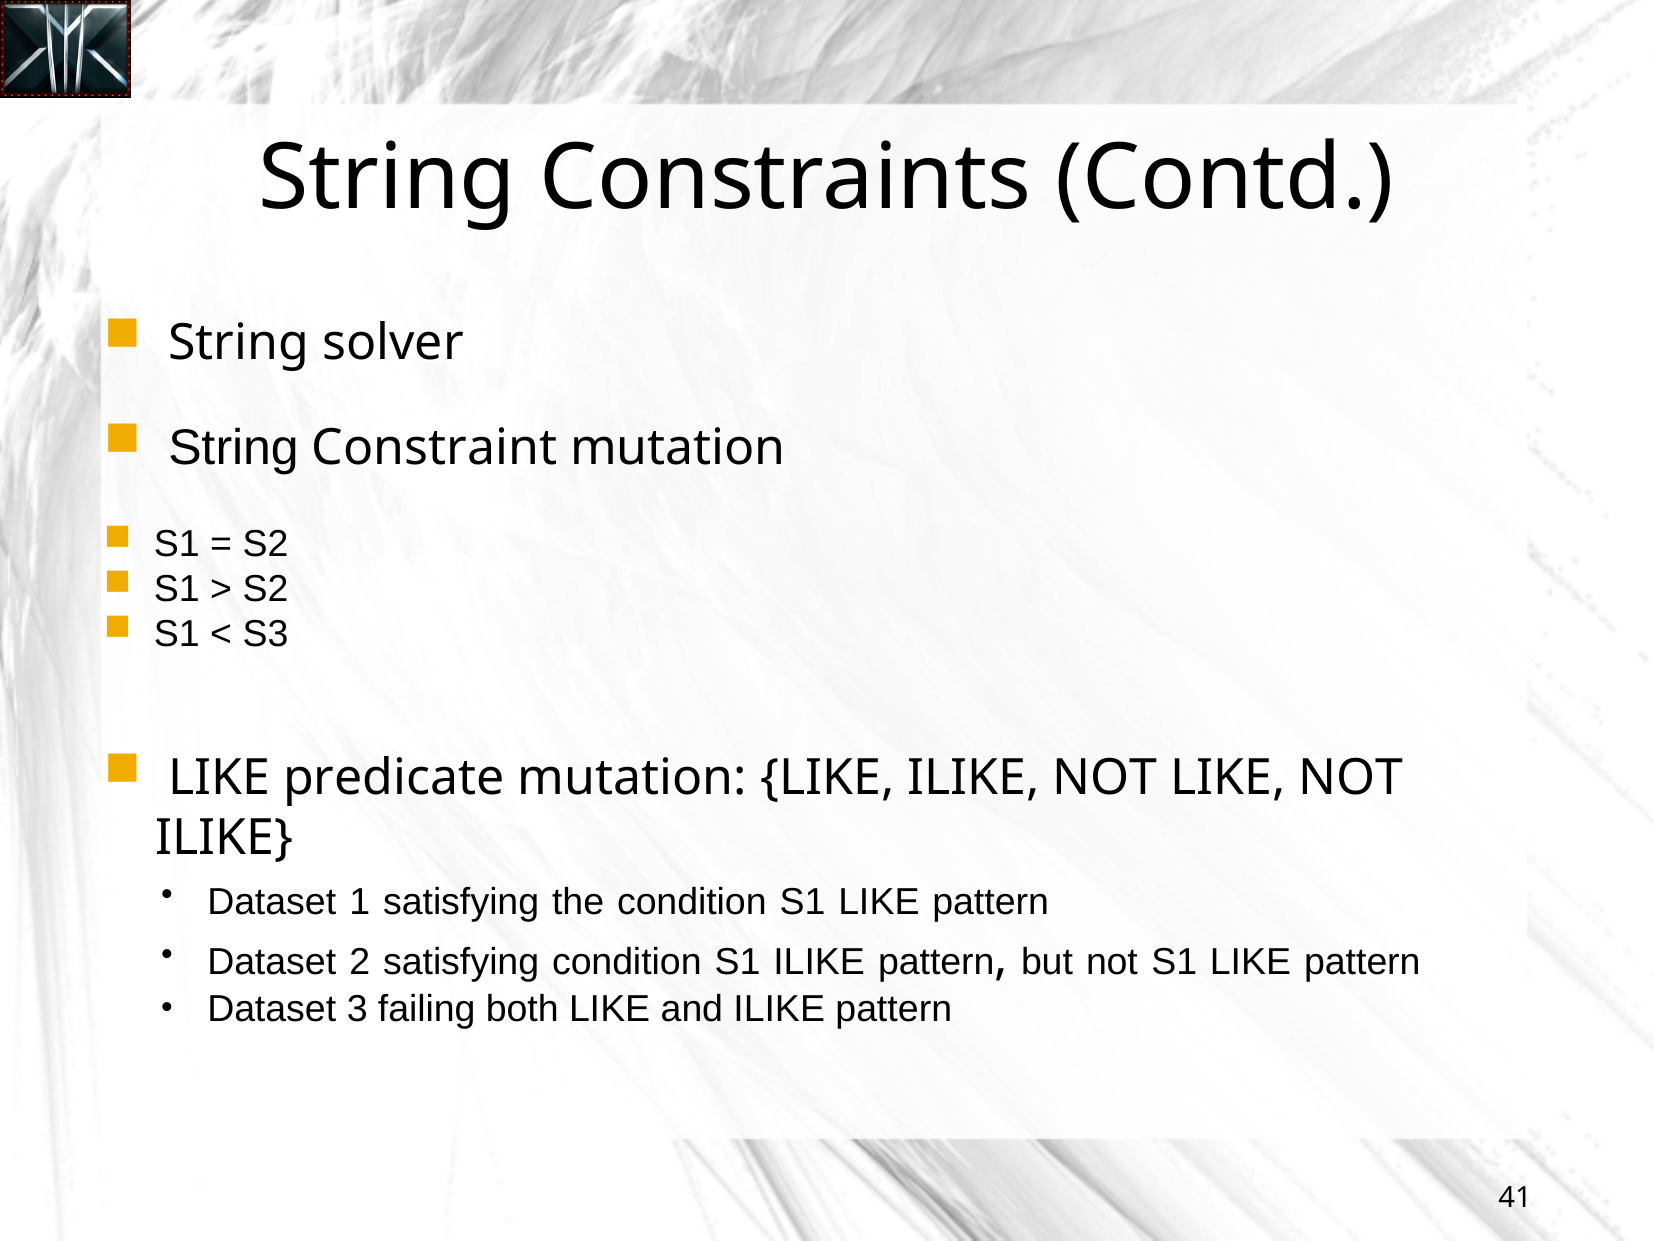

# String Constraints (Contd.)
 String solver
 String Constraint mutation
 S1 = S2
 S1 > S2
 S1 < S3
 LIKE predicate mutation: {LIKE, ILIKE, NOT LIKE, NOT ILIKE}
Dataset 1 satisfying the condition S1 LIKE pattern
Dataset 2 satisfying condition S1 ILIKE pattern, but not S1 LIKE pattern
Dataset 3 failing both LIKE and ILIKE pattern